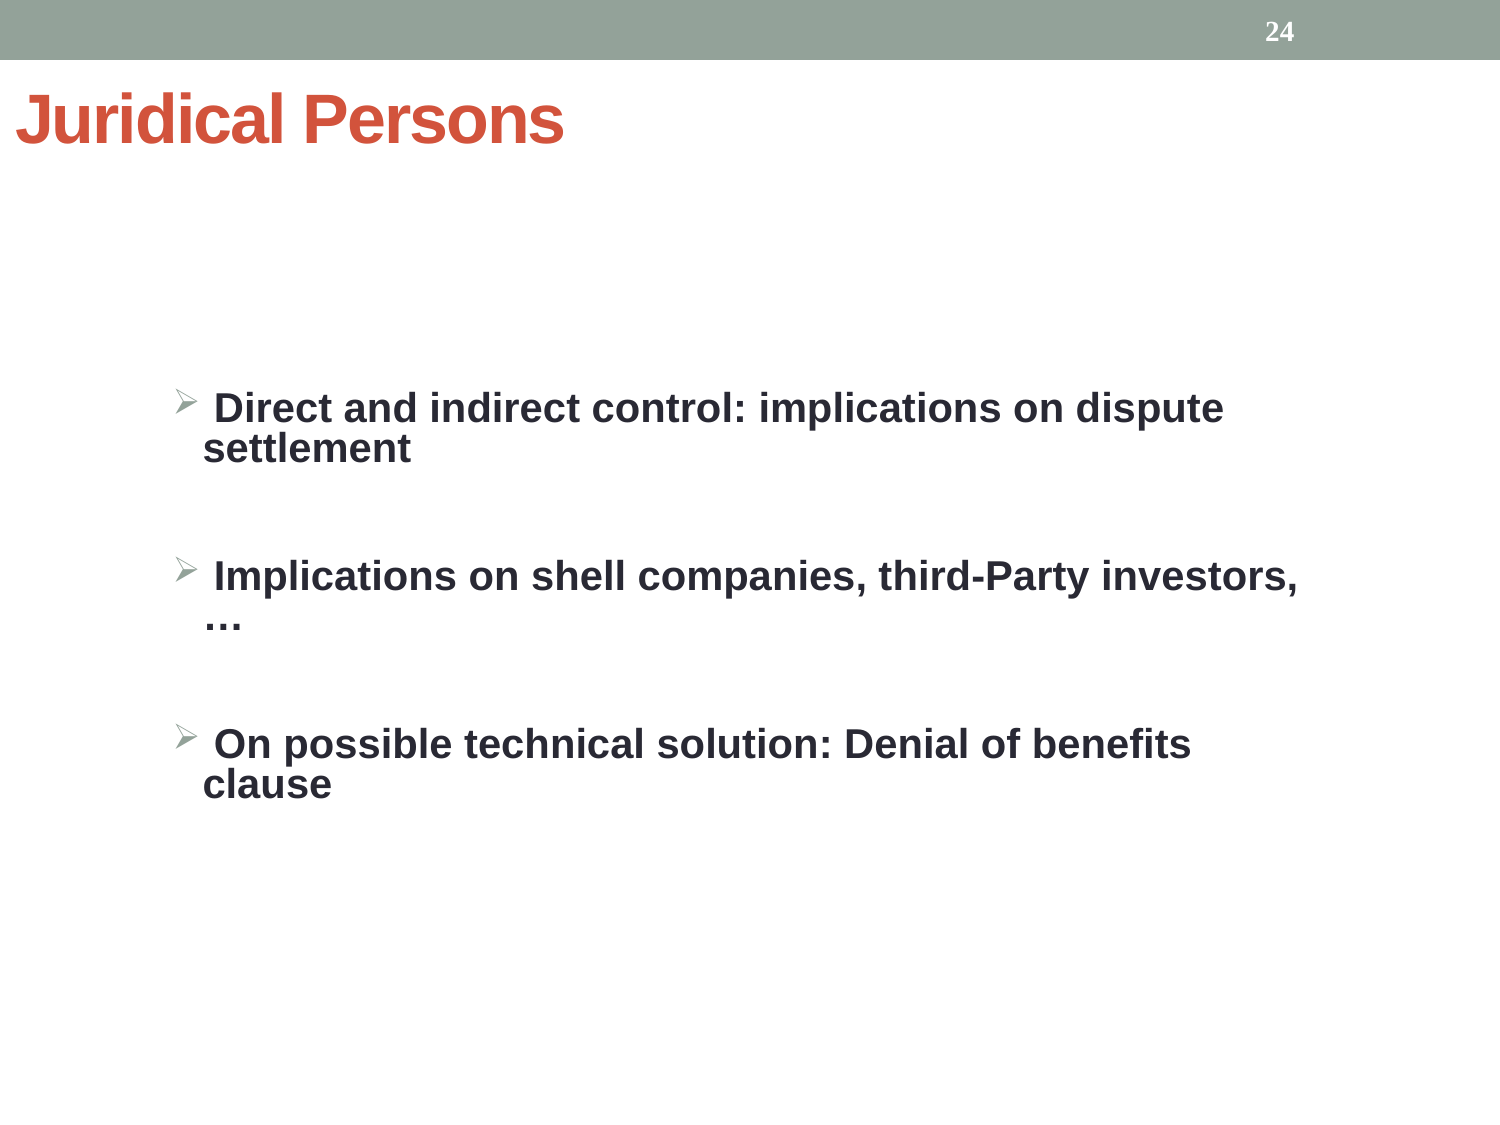

Juridical Persons
# Direct and indirect control: implications on dispute settlement
 Implications on shell companies, third-Party investors,…
 On possible technical solution: Denial of benefits clause